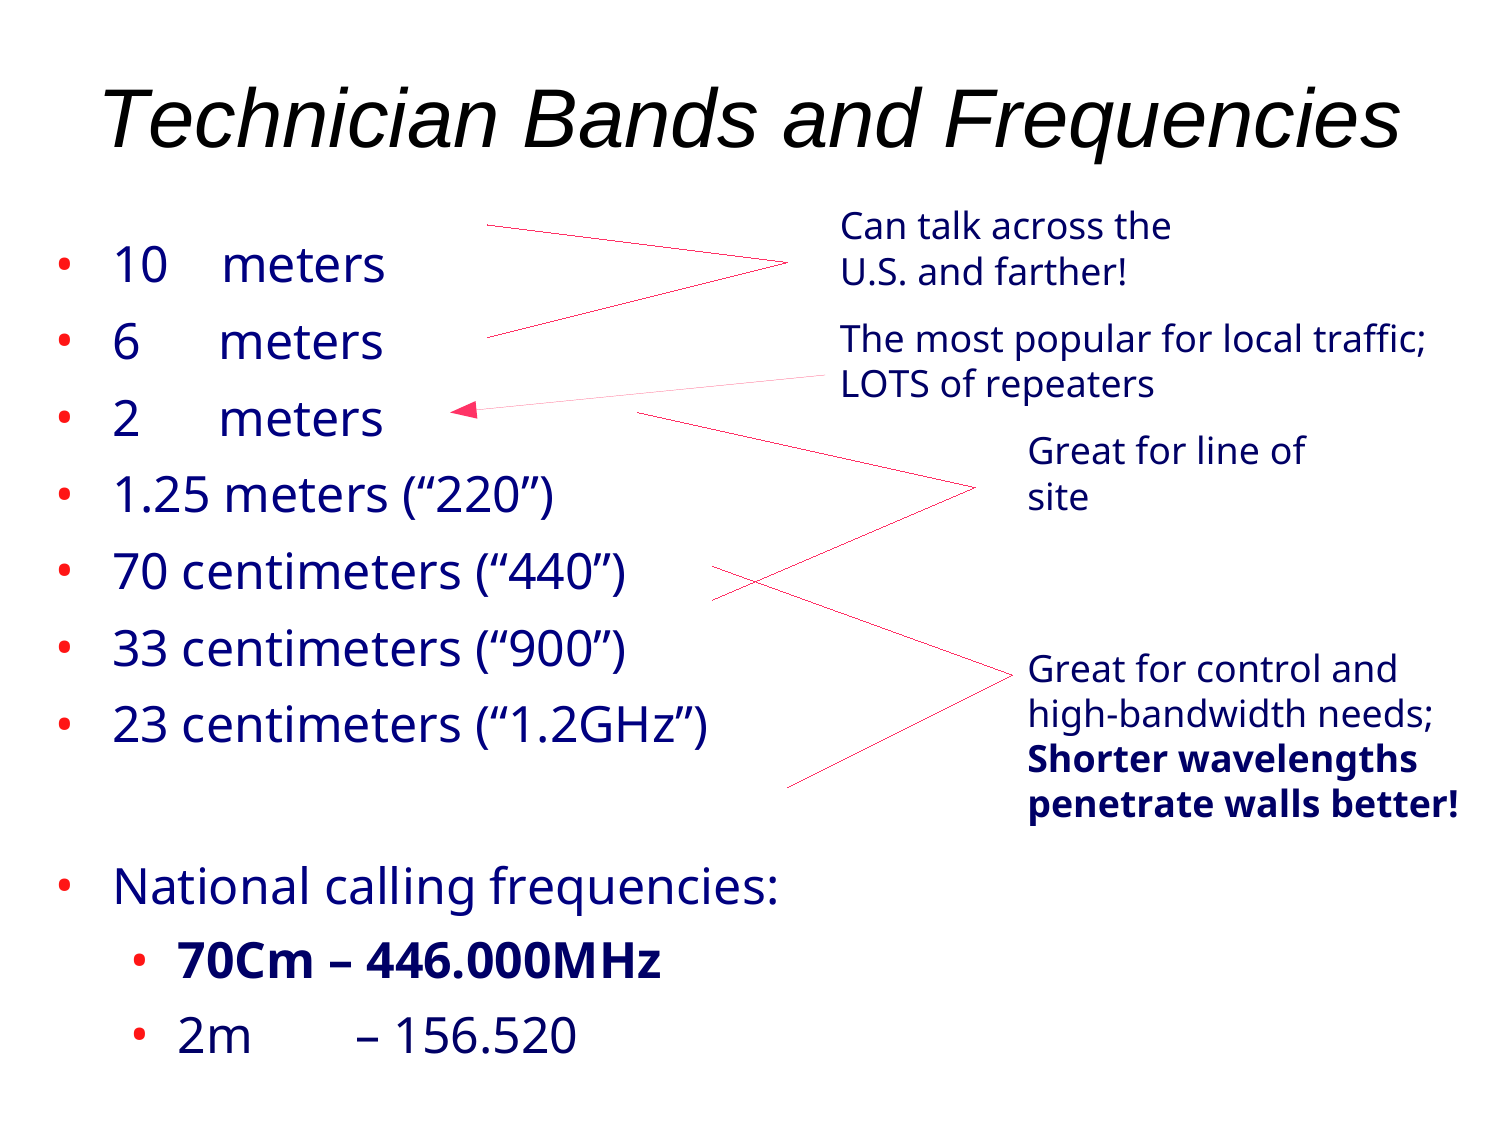

# Technician Bands and Frequencies
Can talk across the U.S. and farther!
10 meters
6 meters
2 meters
1.25 meters (“220”)
70 centimeters (“440”)
33 centimeters (“900”)
23 centimeters (“1.2GHz”)
National calling frequencies:
70Cm – 446.000MHz
2m	– 156.520
The most popular for local traffic; LOTS of repeaters
Great for line of site
Great for control and high-bandwidth needs;
Shorter wavelengths penetrate walls better!